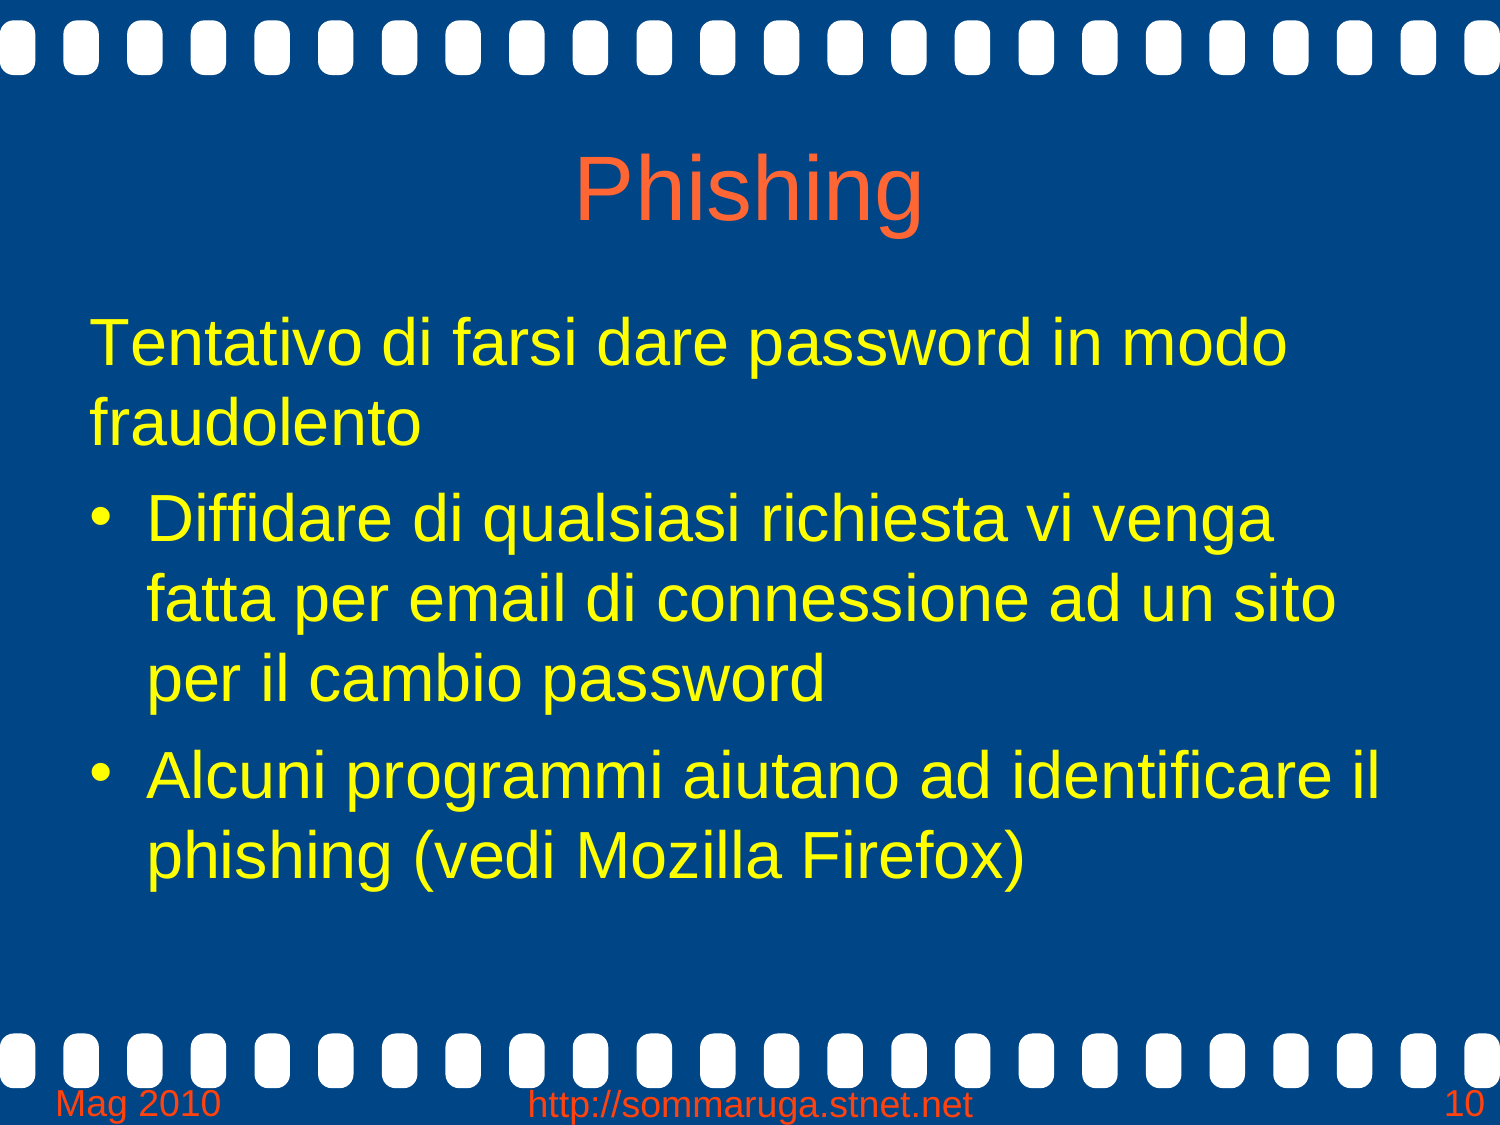

# Phishing
Tentativo di farsi dare password in modo fraudolento
Diffidare di qualsiasi richiesta vi venga fatta per email di connessione ad un sito per il cambio password
Alcuni programmi aiutano ad identificare il phishing (vedi Mozilla Firefox)